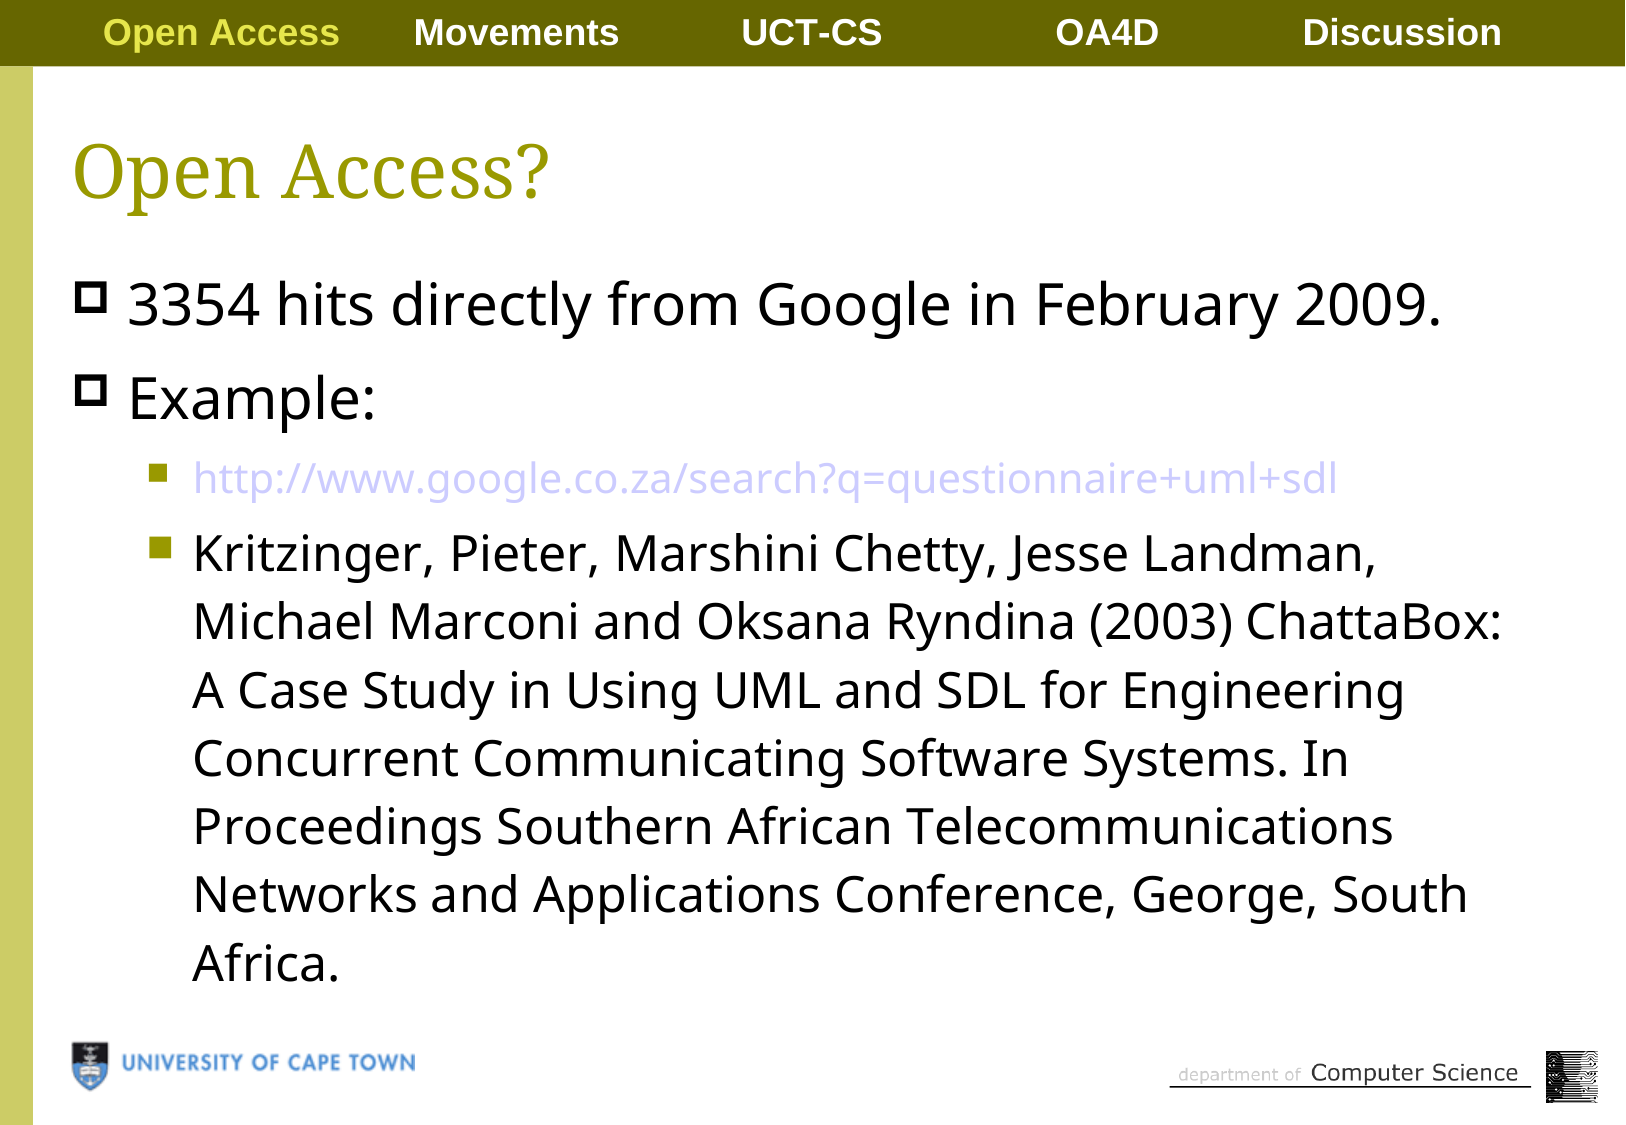

Open Access	Movements	UCT-CS	OA4D	Discussion
# Open Access?
3354 hits directly from Google in February 2009.
Example:
http://www.google.co.za/search?q=questionnaire+uml+sdl
Kritzinger, Pieter, Marshini Chetty, Jesse Landman, Michael Marconi and Oksana Ryndina (2003) ChattaBox: A Case Study in Using UML and SDL for Engineering Concurrent Communicating Software Systems. In Proceedings Southern African Telecommunications Networks and Applications Conference, George, South Africa.